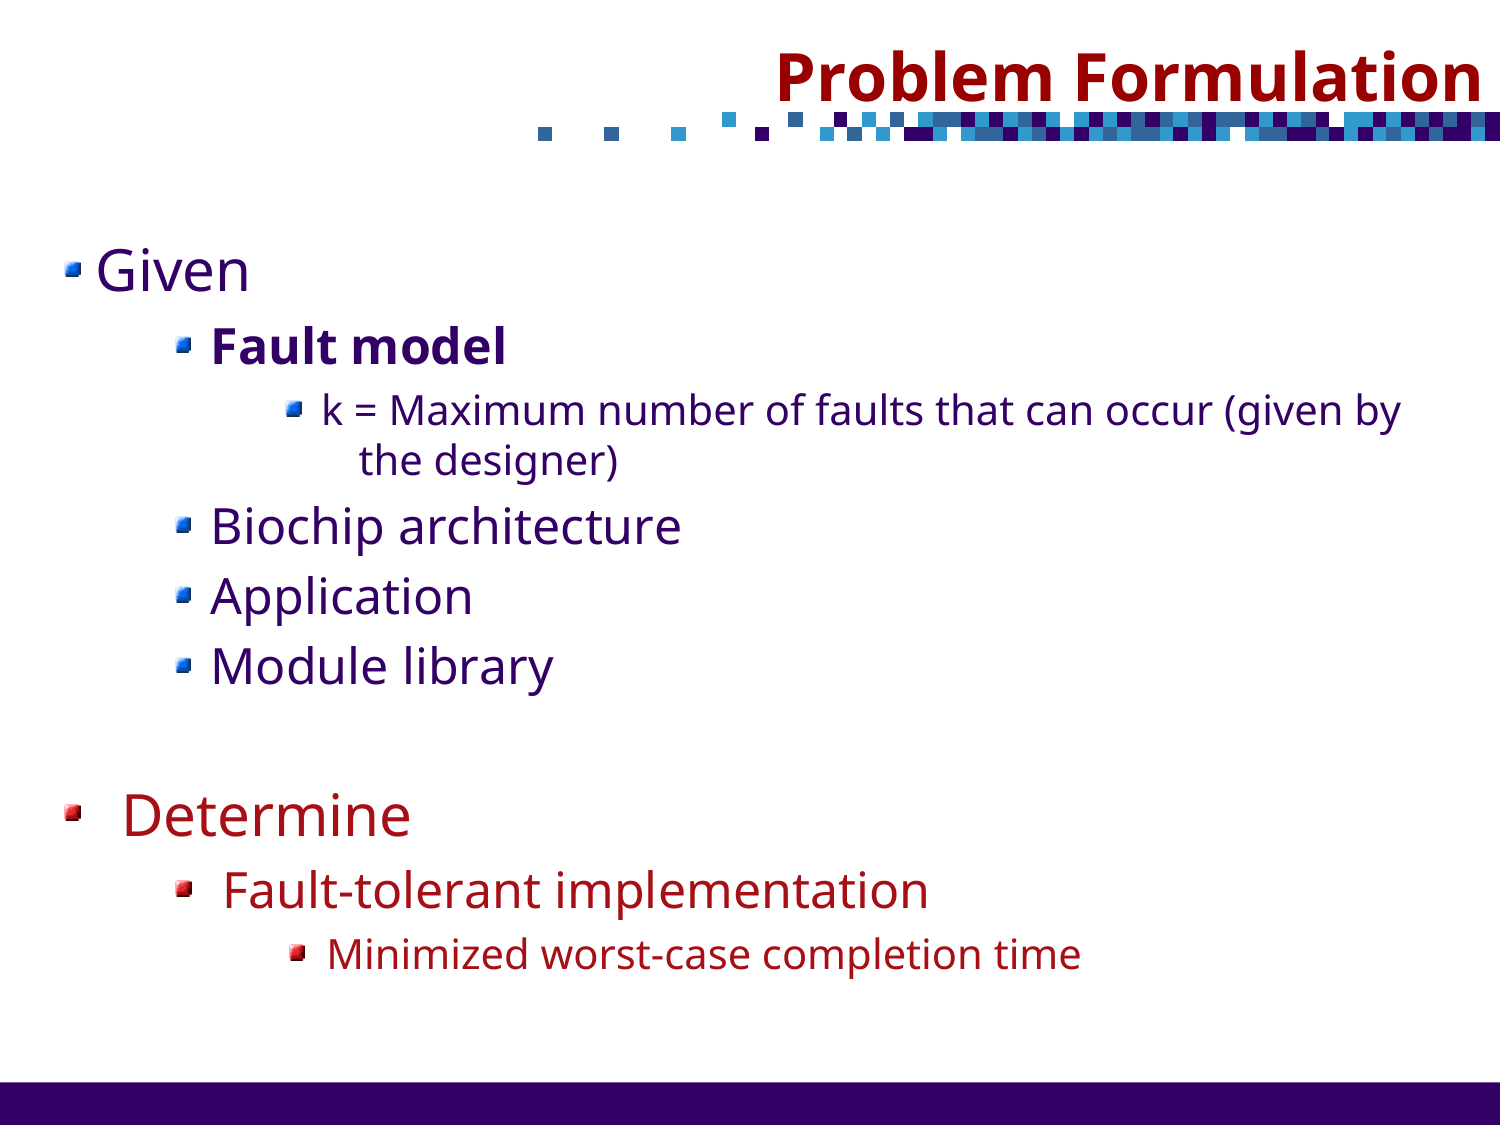

# Problem Formulation
 Given
Fault model
k = Maximum number of faults that can occur (given by the designer)
Biochip architecture
Application
Module library
Determine
Fault-tolerant implementation
Minimized worst-case completion time